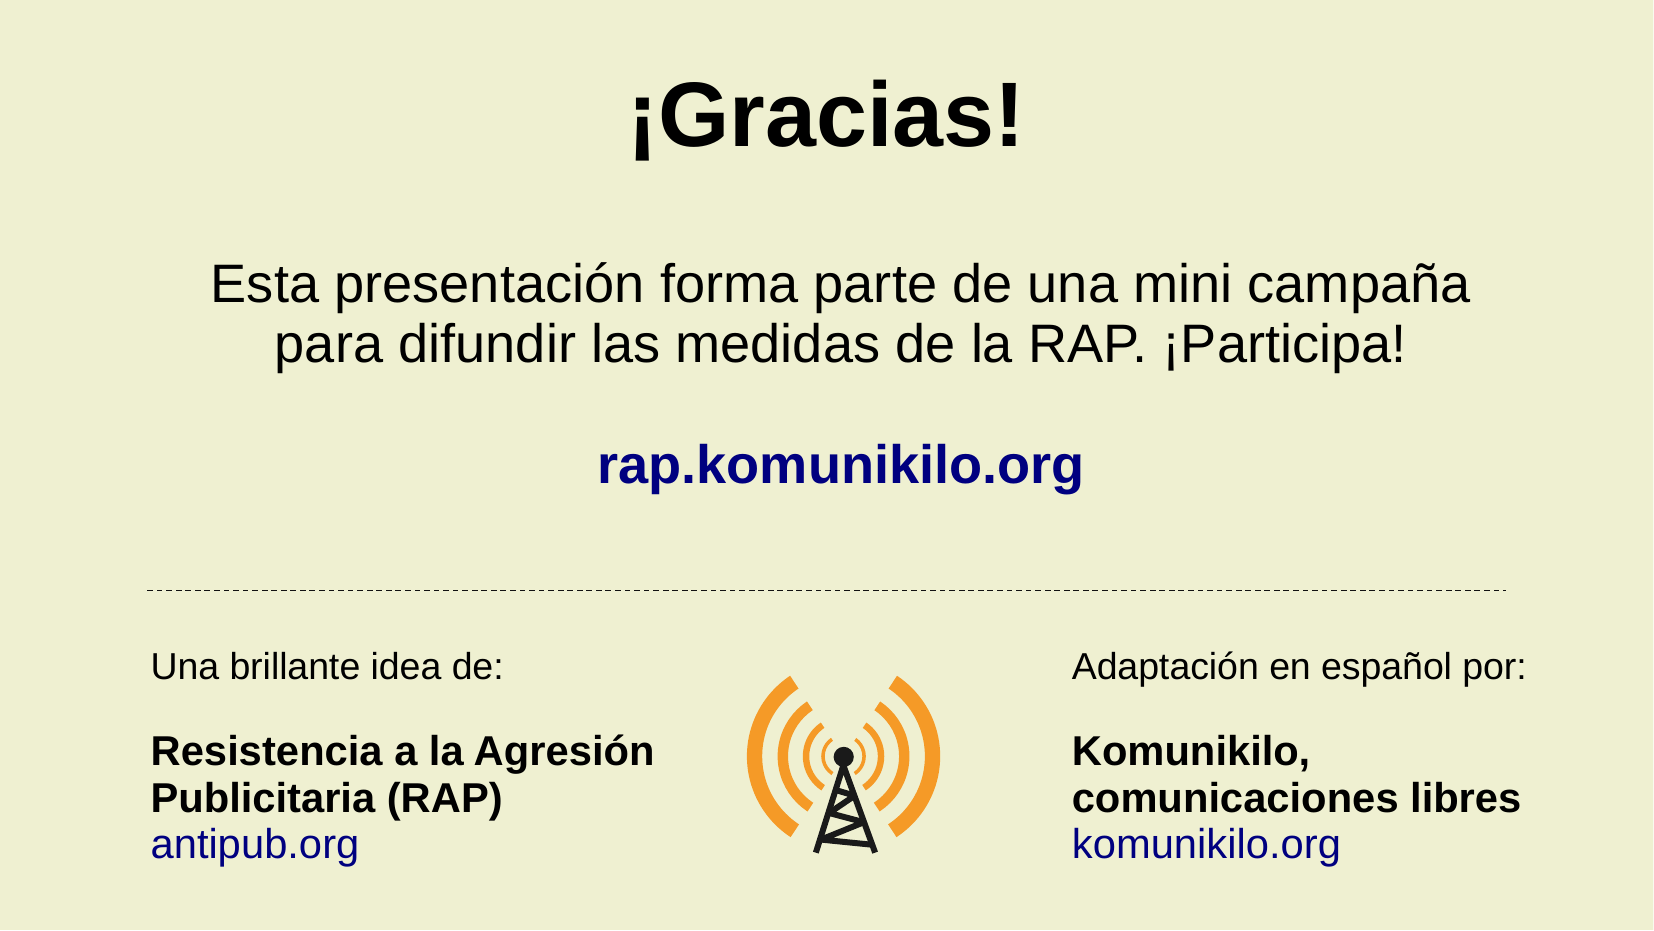

# ¡Gracias!
Esta presentación forma parte de una mini campaña para difundir las medidas de la RAP. ¡Participa!
rap.komunikilo.org
Una brillante idea de:
Adaptación en español por:
Resistencia a la Agresión Publicitaria (RAP)
antipub.org
Komunikilo, comunicaciones libres
komunikilo.org